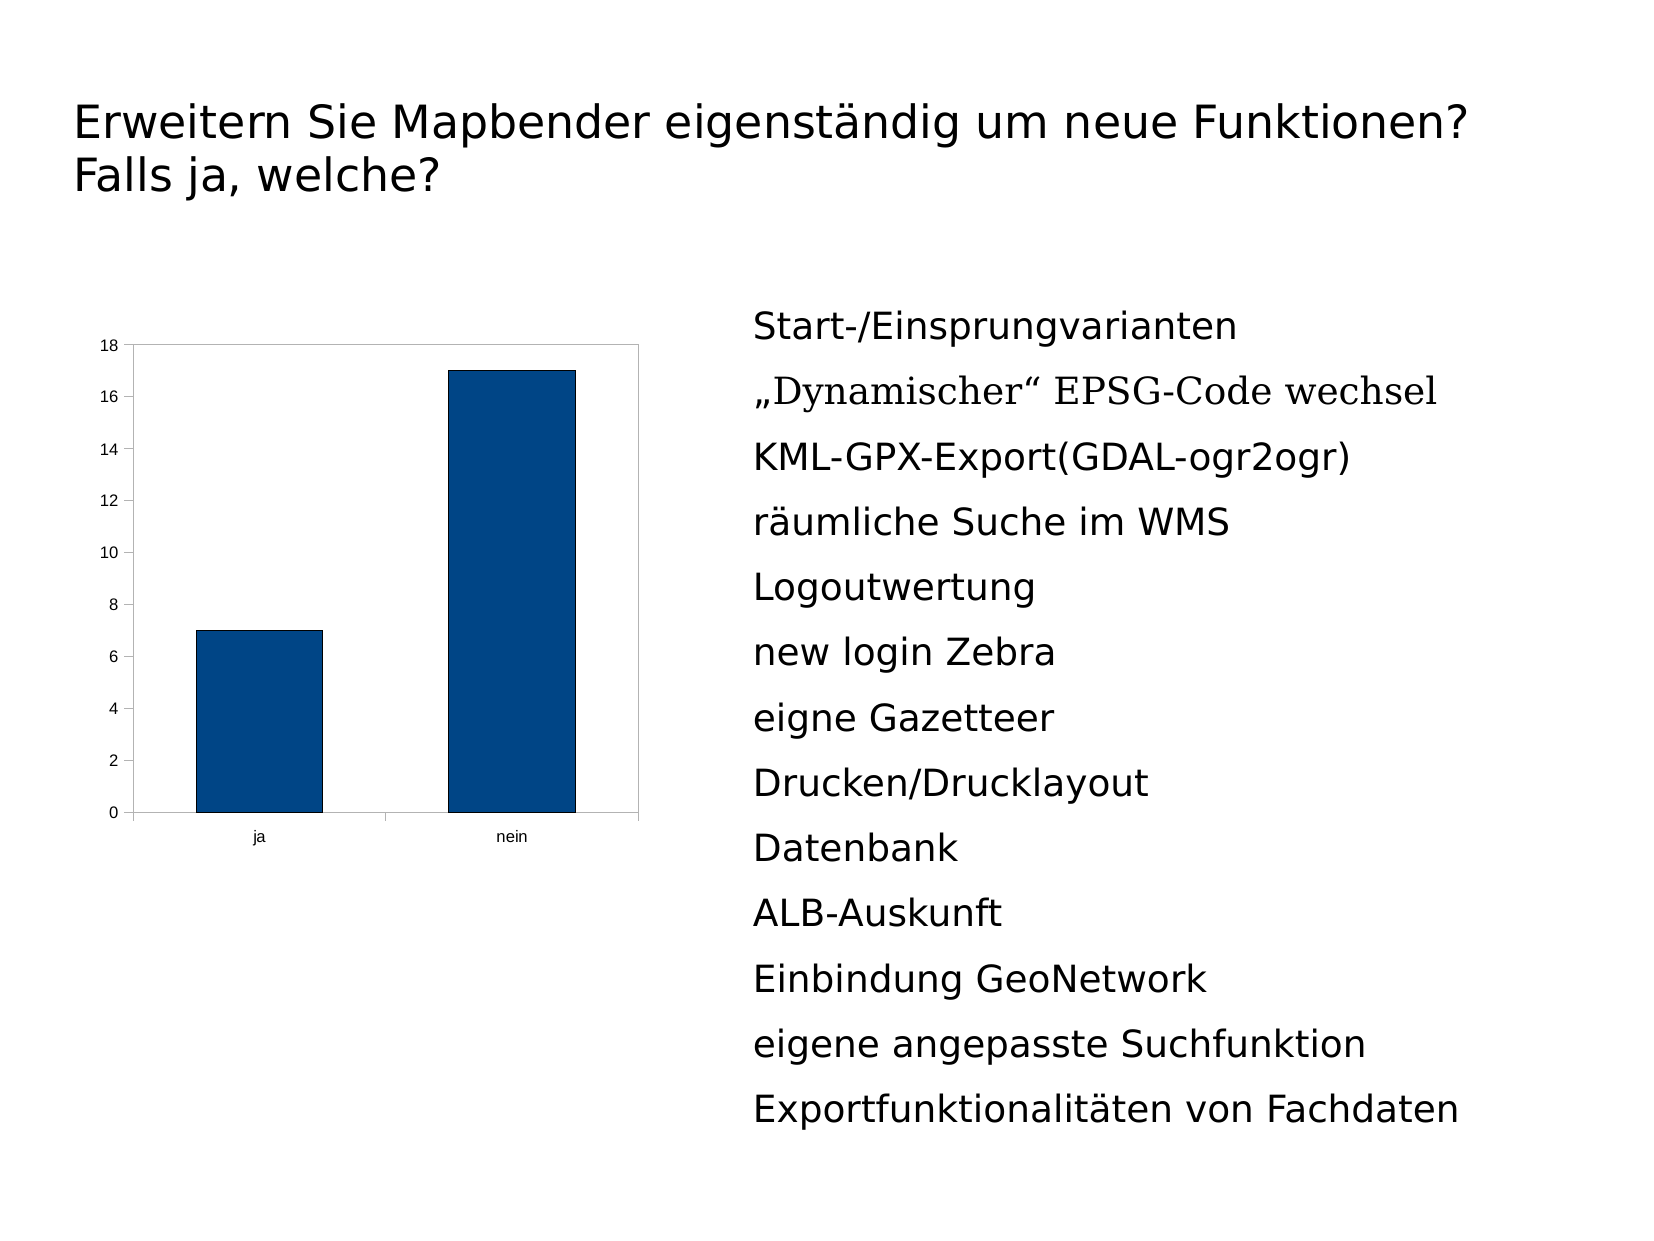

Erweitern Sie Mapbender eigenständig um neue Funktionen?Falls ja, welche?
Start-/Einsprungvarianten
„Dynamischer“ EPSG-Code wechsel
KML-GPX-Export(GDAL-ogr2ogr)
räumliche Suche im WMS
Logoutwertung
new login Zebra
eigne Gazetteer
Drucken/Drucklayout
Datenbank
ALB-Auskunft
Einbindung GeoNetwork
eigene angepasste Suchfunktion
Exportfunktionalitäten von Fachdaten
### Chart
| Category | Zeile 211 |
|---|---|
| ja | 7.0 |
| nein | 17.0 |